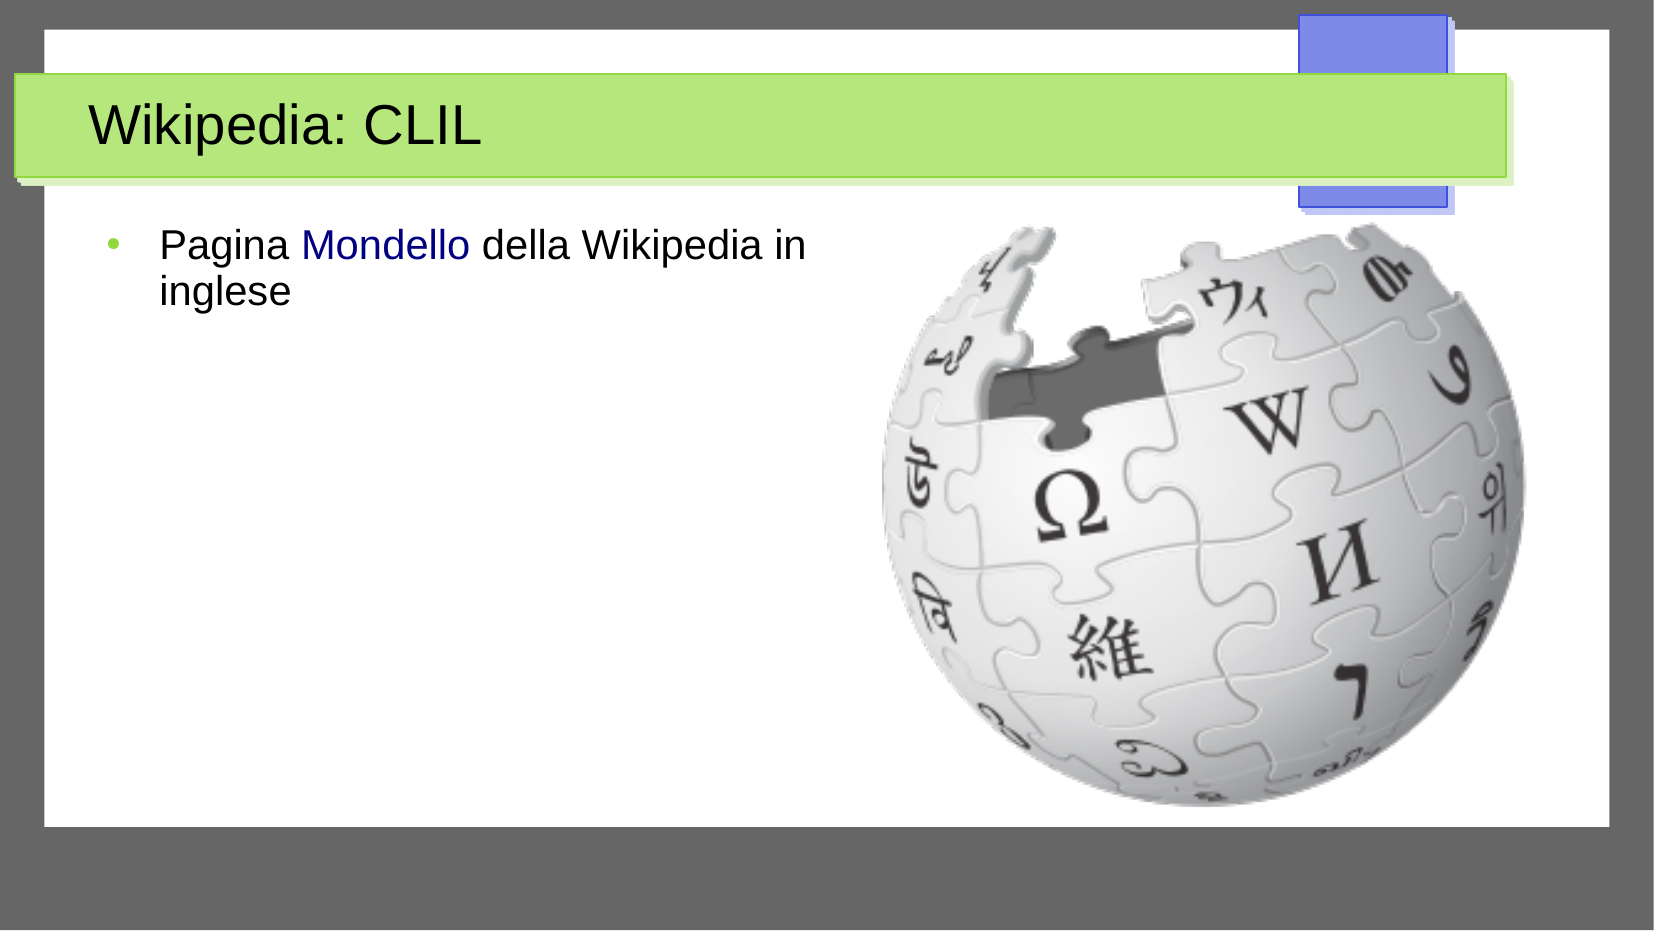

# Wikipedia: CLIL
Pagina Mondello della Wikipedia in inglese